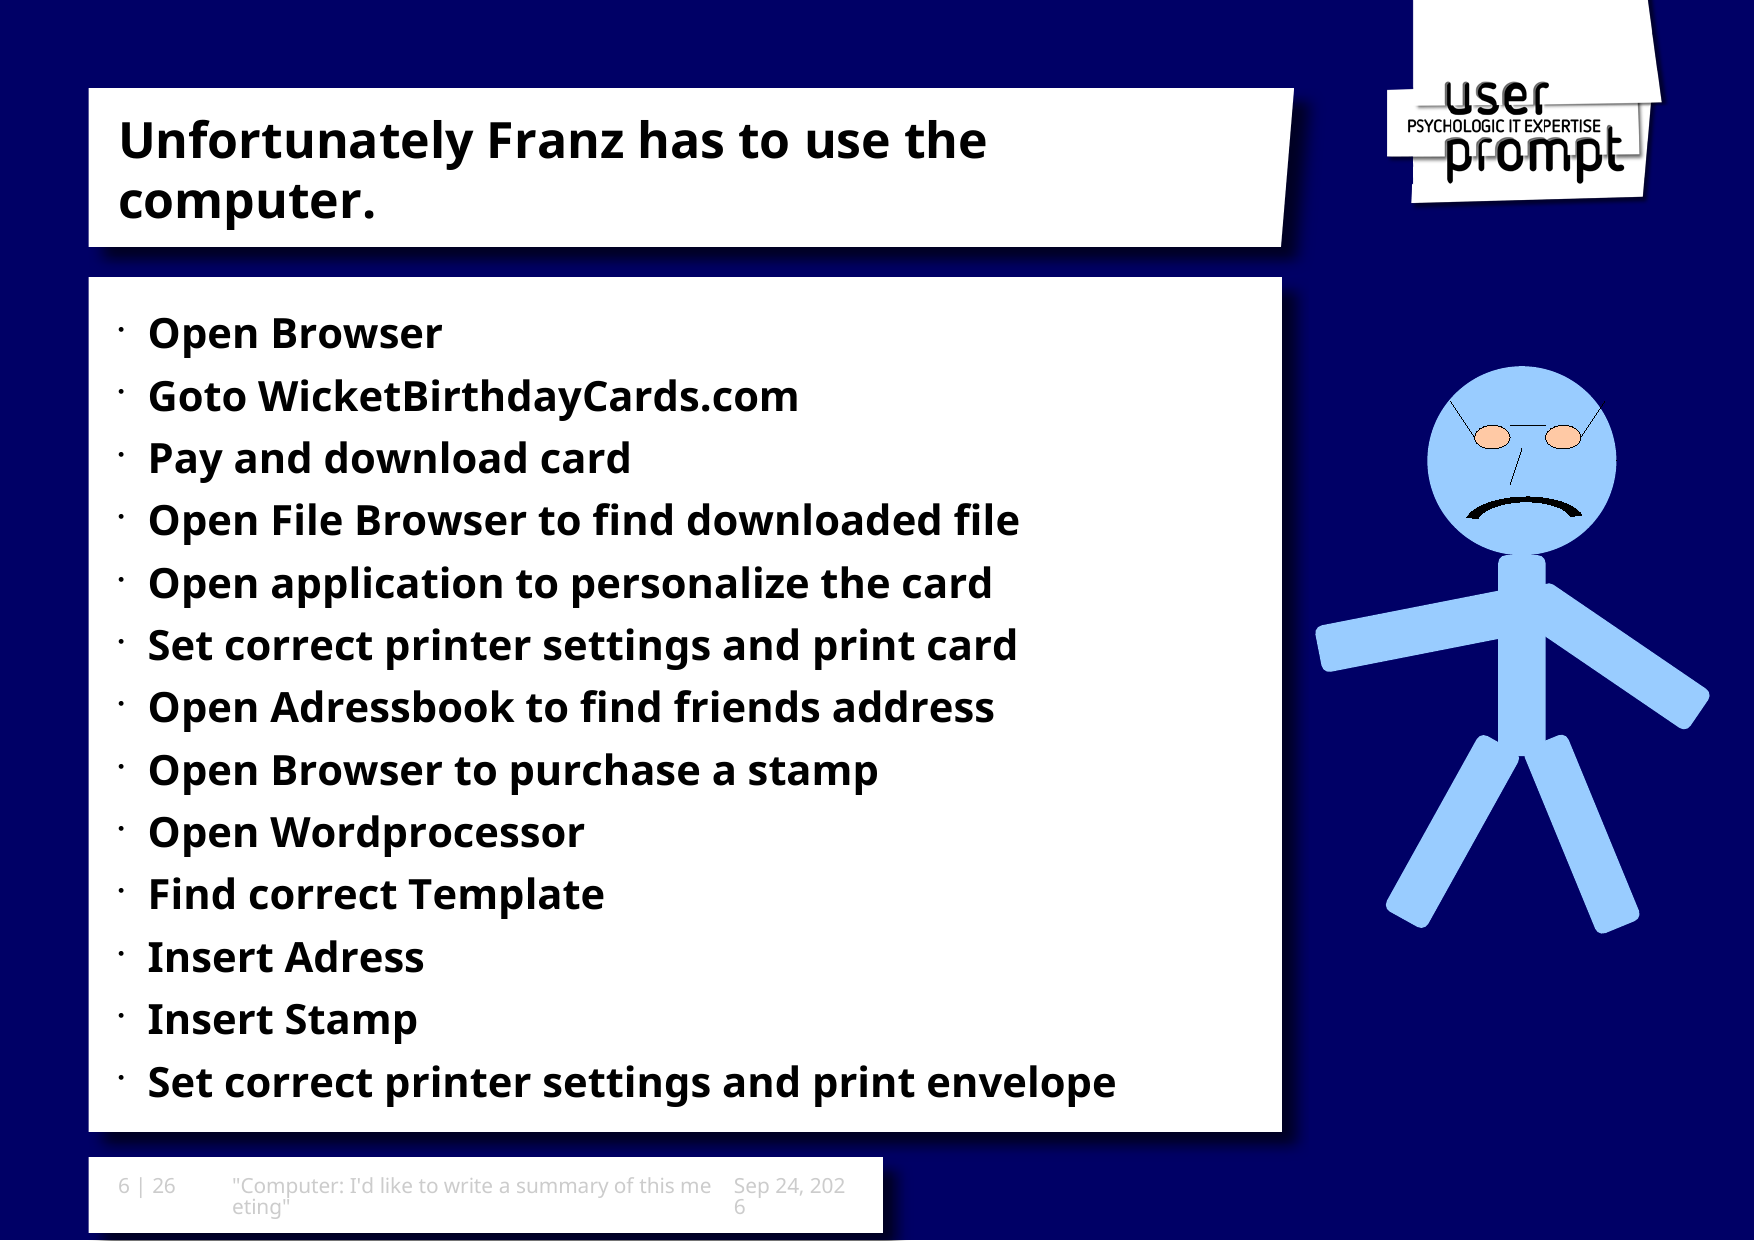

# Unfortunately Franz has to use the computer.
Open Browser
Goto WicketBirthdayCards.com
Pay and download card
Open File Browser to find downloaded file
Open application to personalize the card
Set correct printer settings and print card
Open Adressbook to find friends address
Open Browser to purchase a stamp
Open Wordprocessor
Find correct Template
Insert Adress
Insert Stamp
Set correct printer settings and print envelope
6
"Computer: I'd like to write a summary of this meeting"